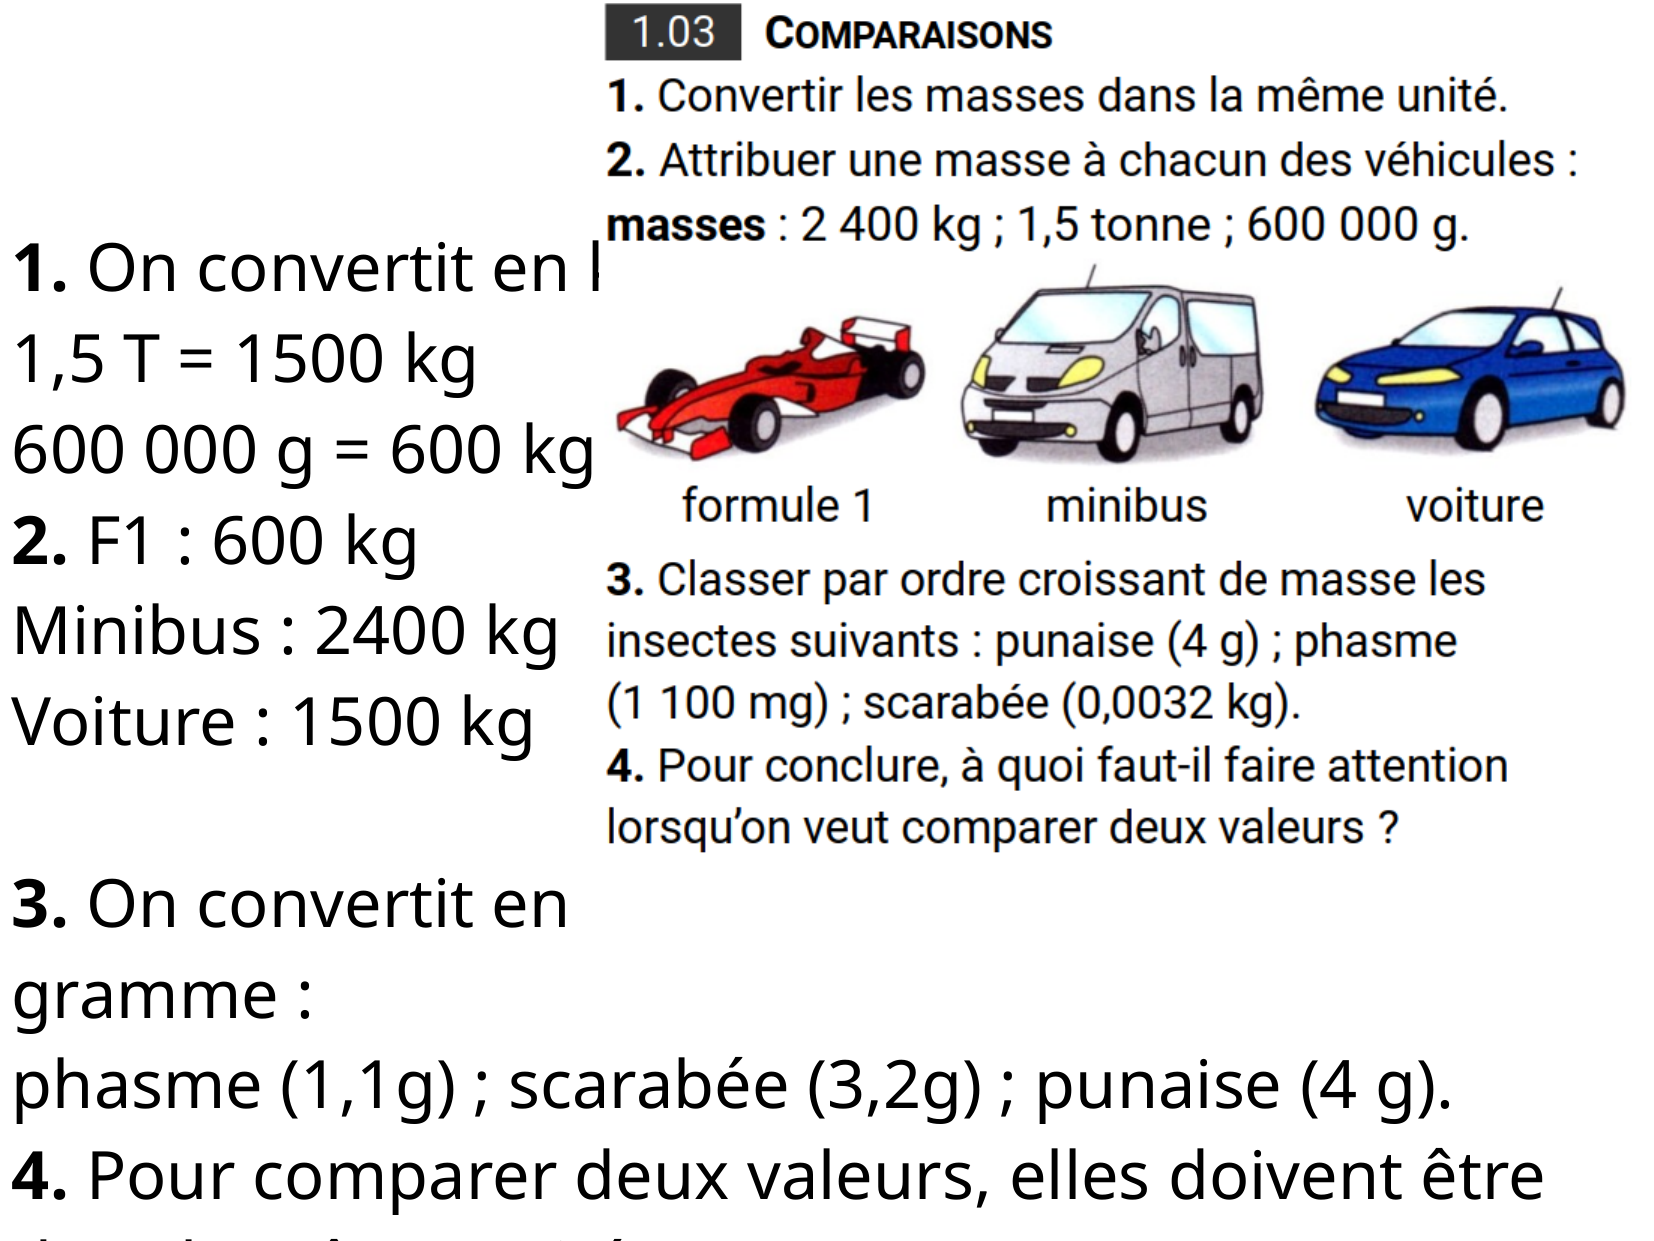

#
1. On convertit en kg :
1,5 T = 1500 kg
600 000 g = 600 kg
2. F1 : 600 kg
Minibus : 2400 kg
Voiture : 1500 kg
3. On convertit en
gramme :
phasme (1,1g) ; scarabée (3,2g) ; punaise (4 g).
4. Pour comparer deux valeurs, elles doivent être dans la même unité.